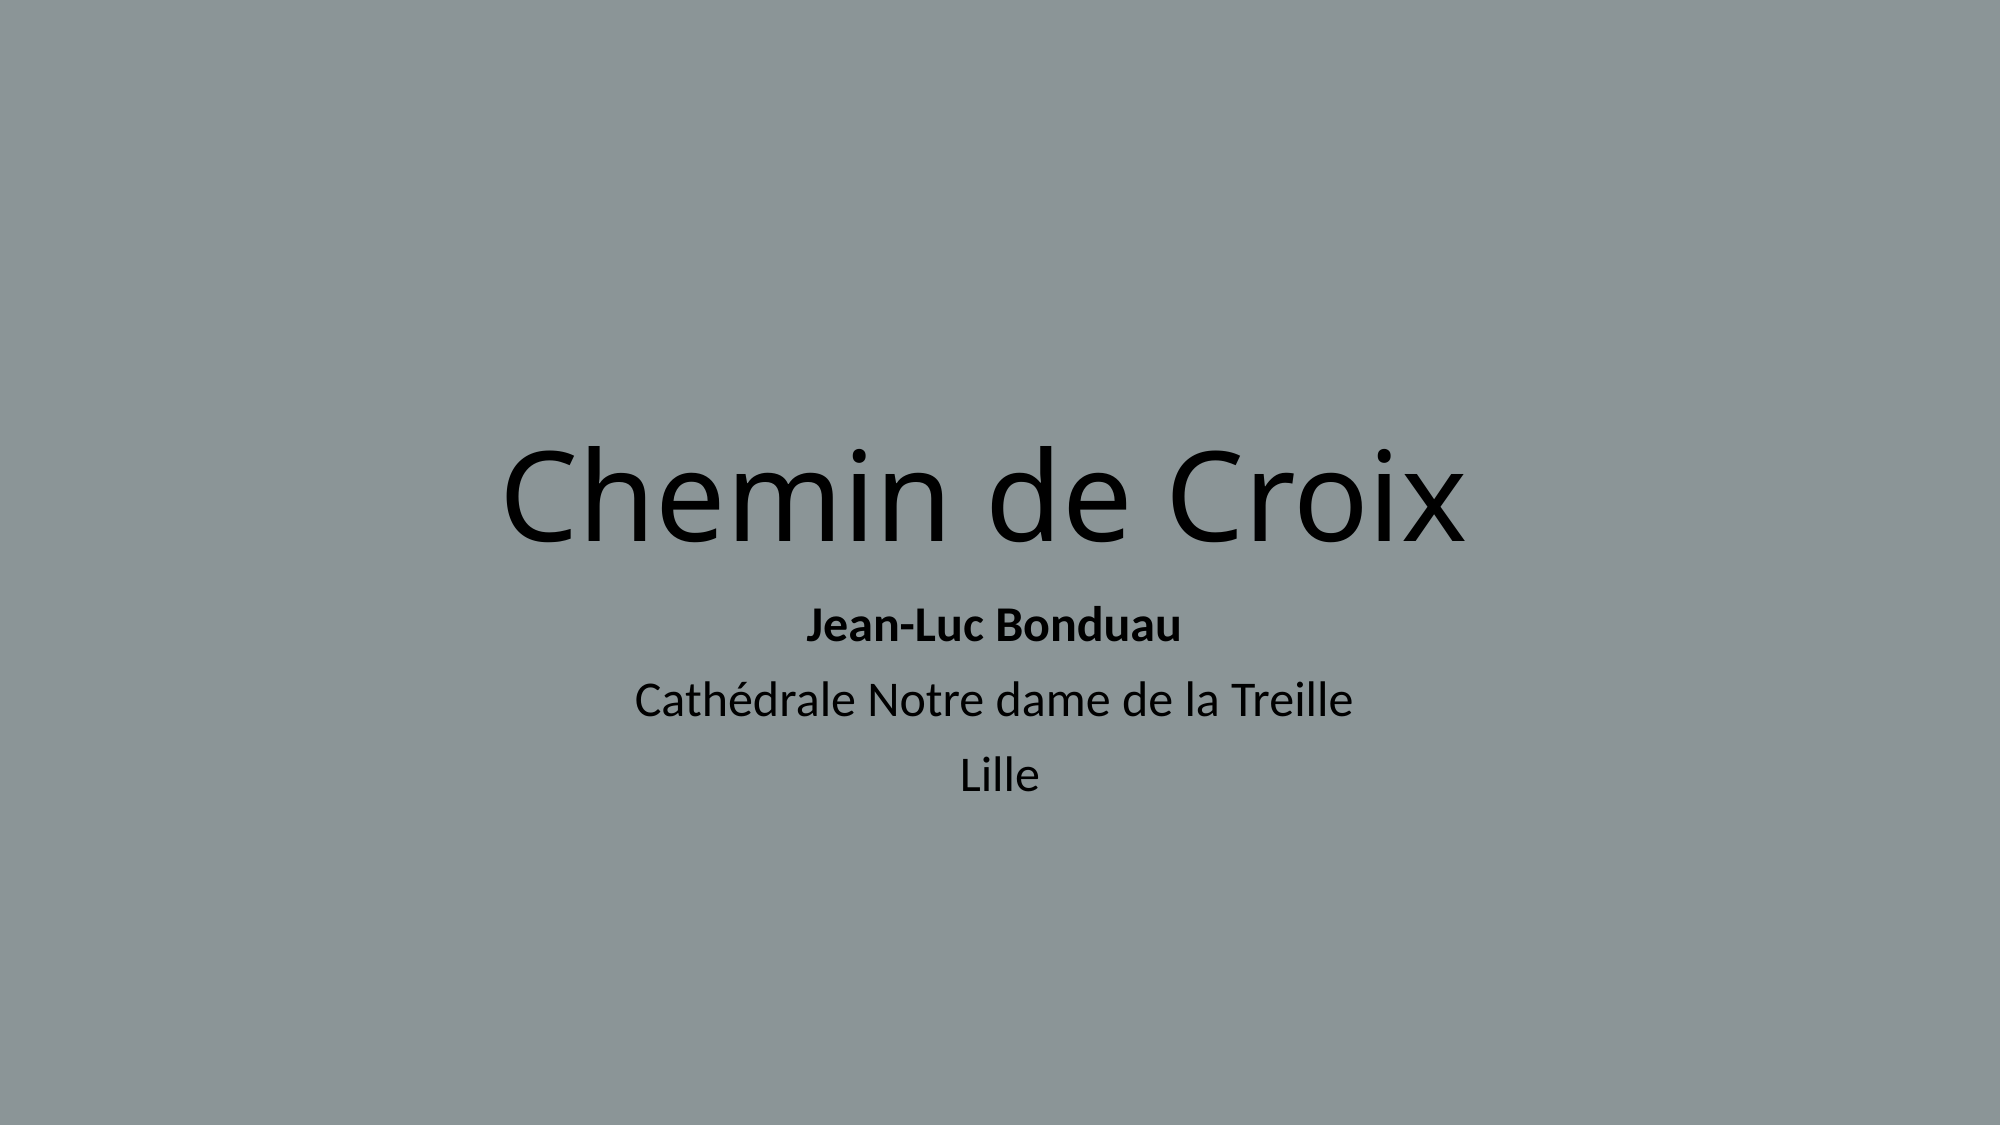

# Chemin de Croix
Jean-Luc Bonduau
Cathédrale Notre dame de la Treille
Lille